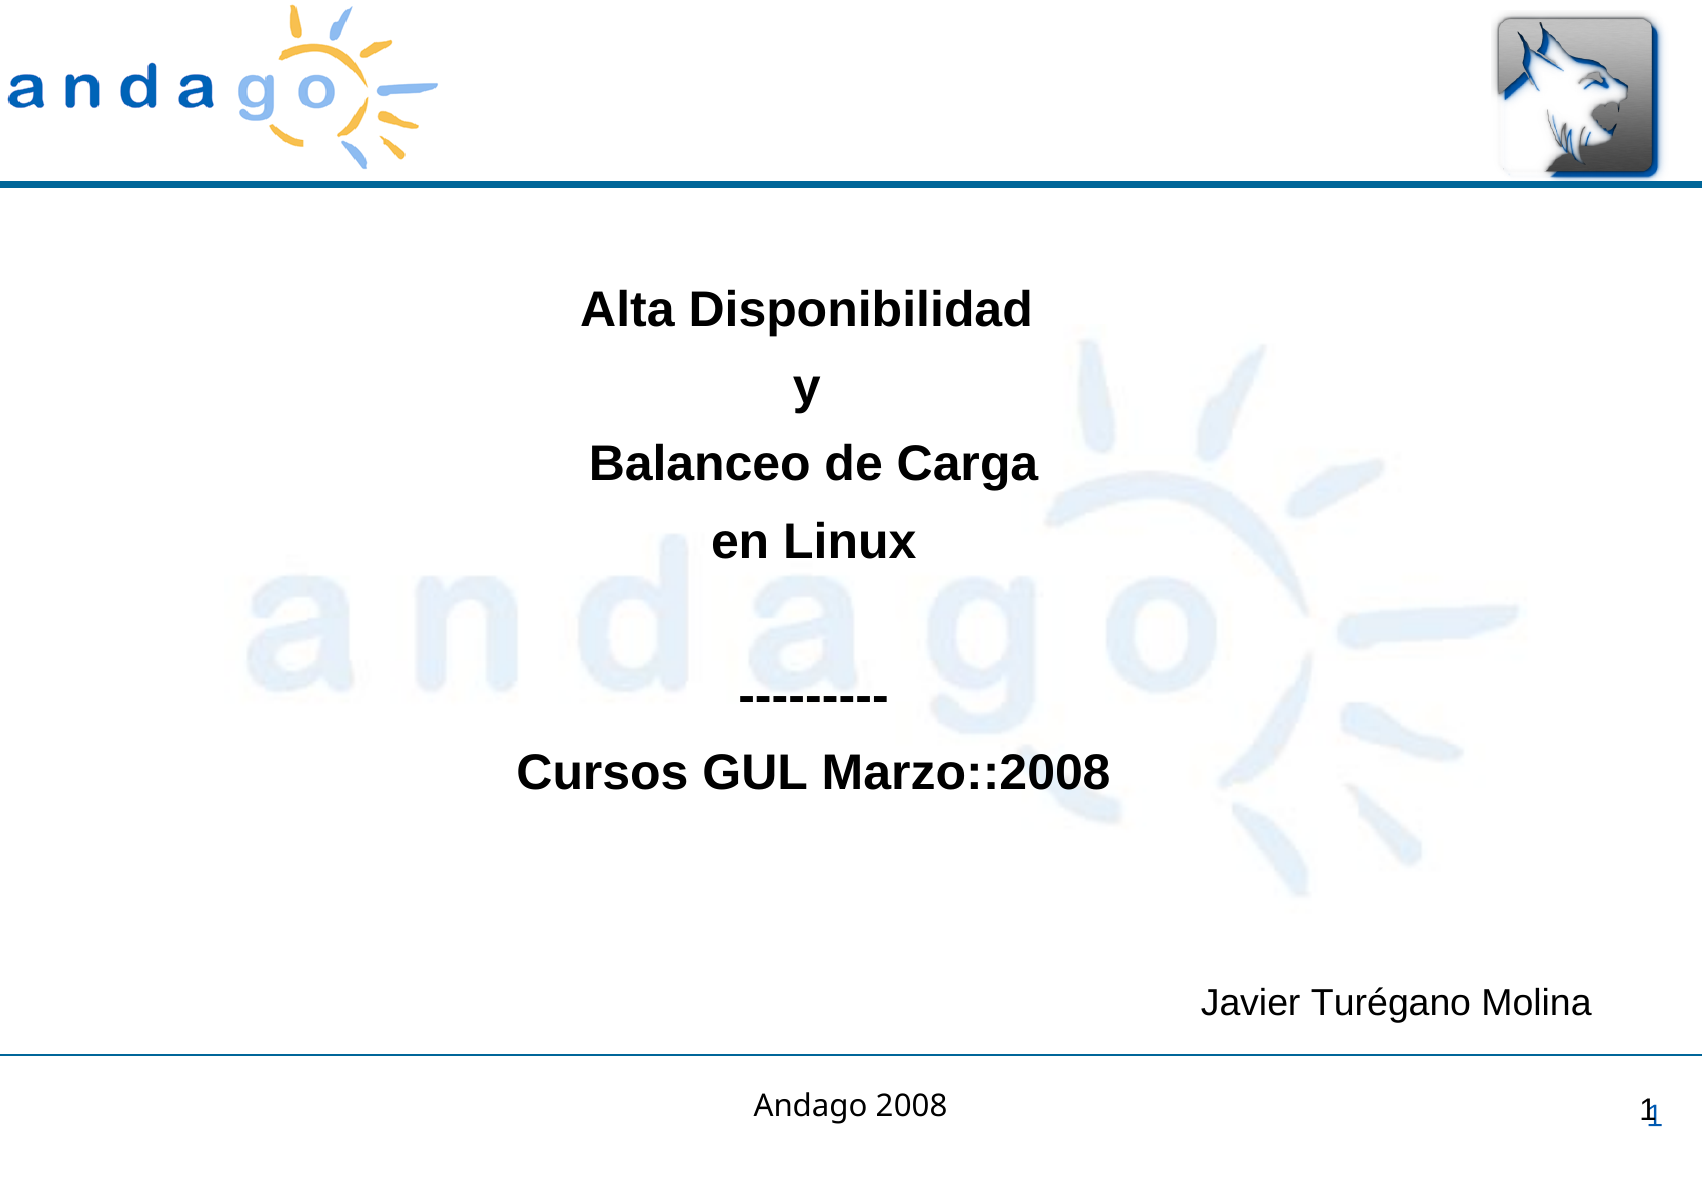

Alta Disponibilidad
y
Balanceo de Carga
en Linux
---------
Cursos GUL Marzo::2008
Javier Turégano Molina